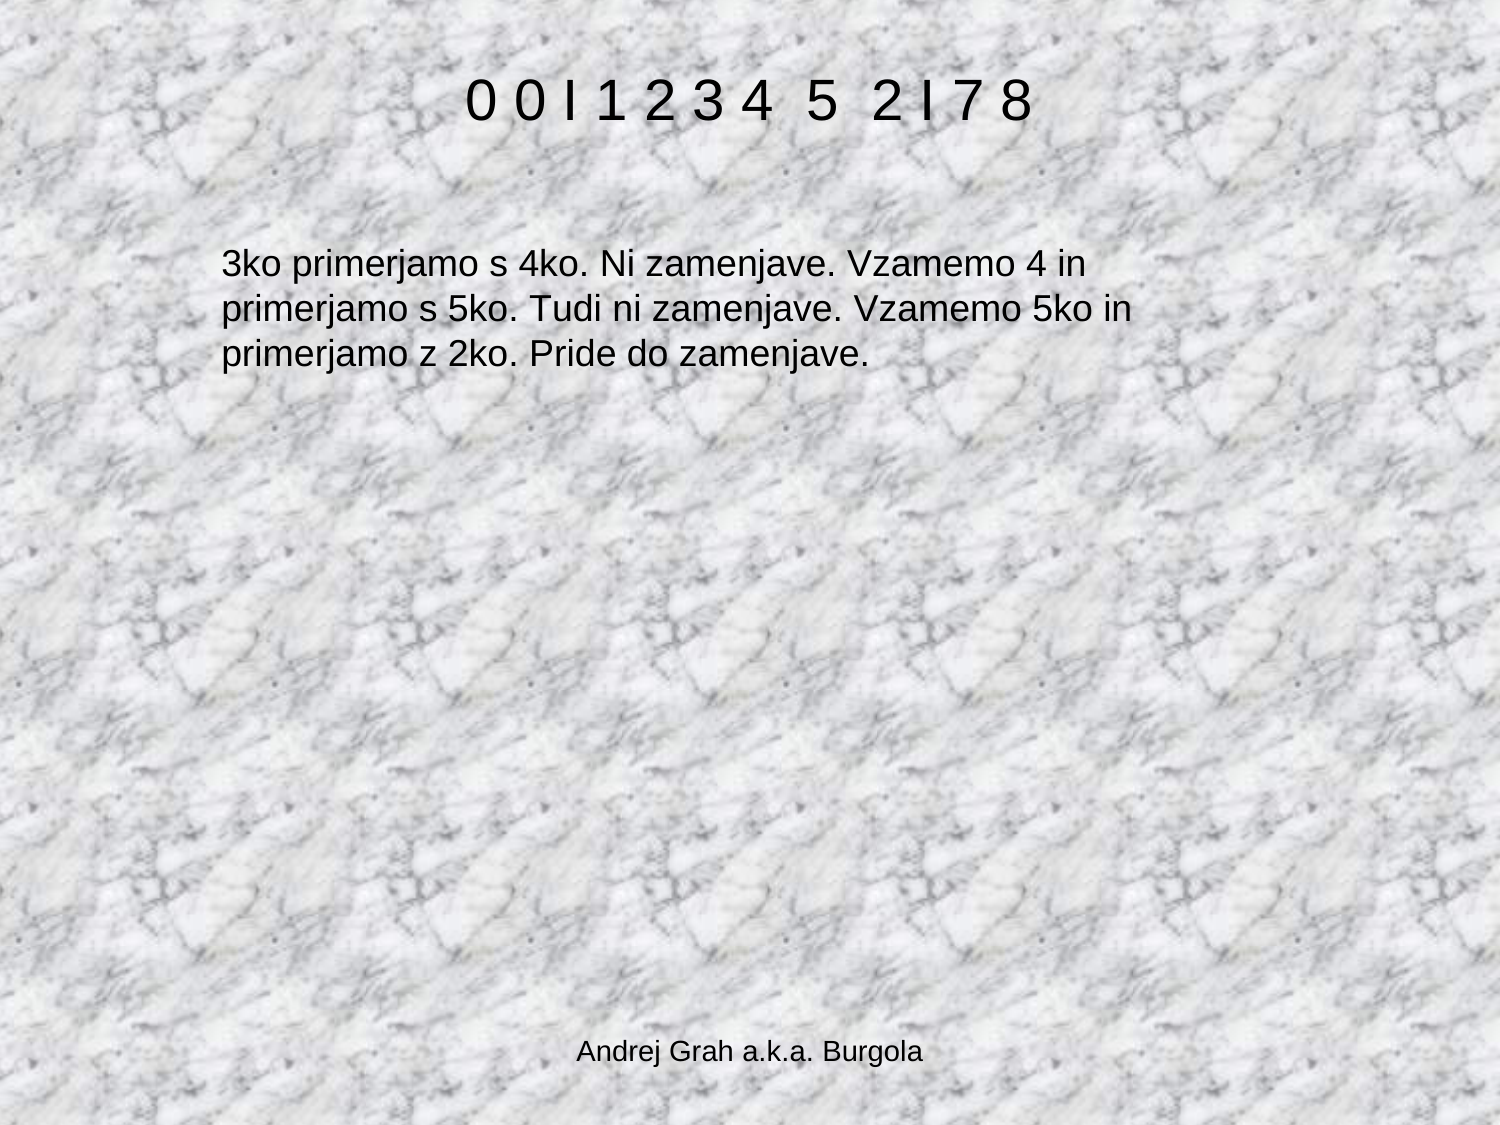

0 0 I 1 2 3 4 5 2 I 7 8
3ko primerjamo s 4ko. Ni zamenjave. Vzamemo 4 in primerjamo s 5ko. Tudi ni zamenjave. Vzamemo 5ko in primerjamo z 2ko. Pride do zamenjave.
Andrej Grah a.k.a. Burgola